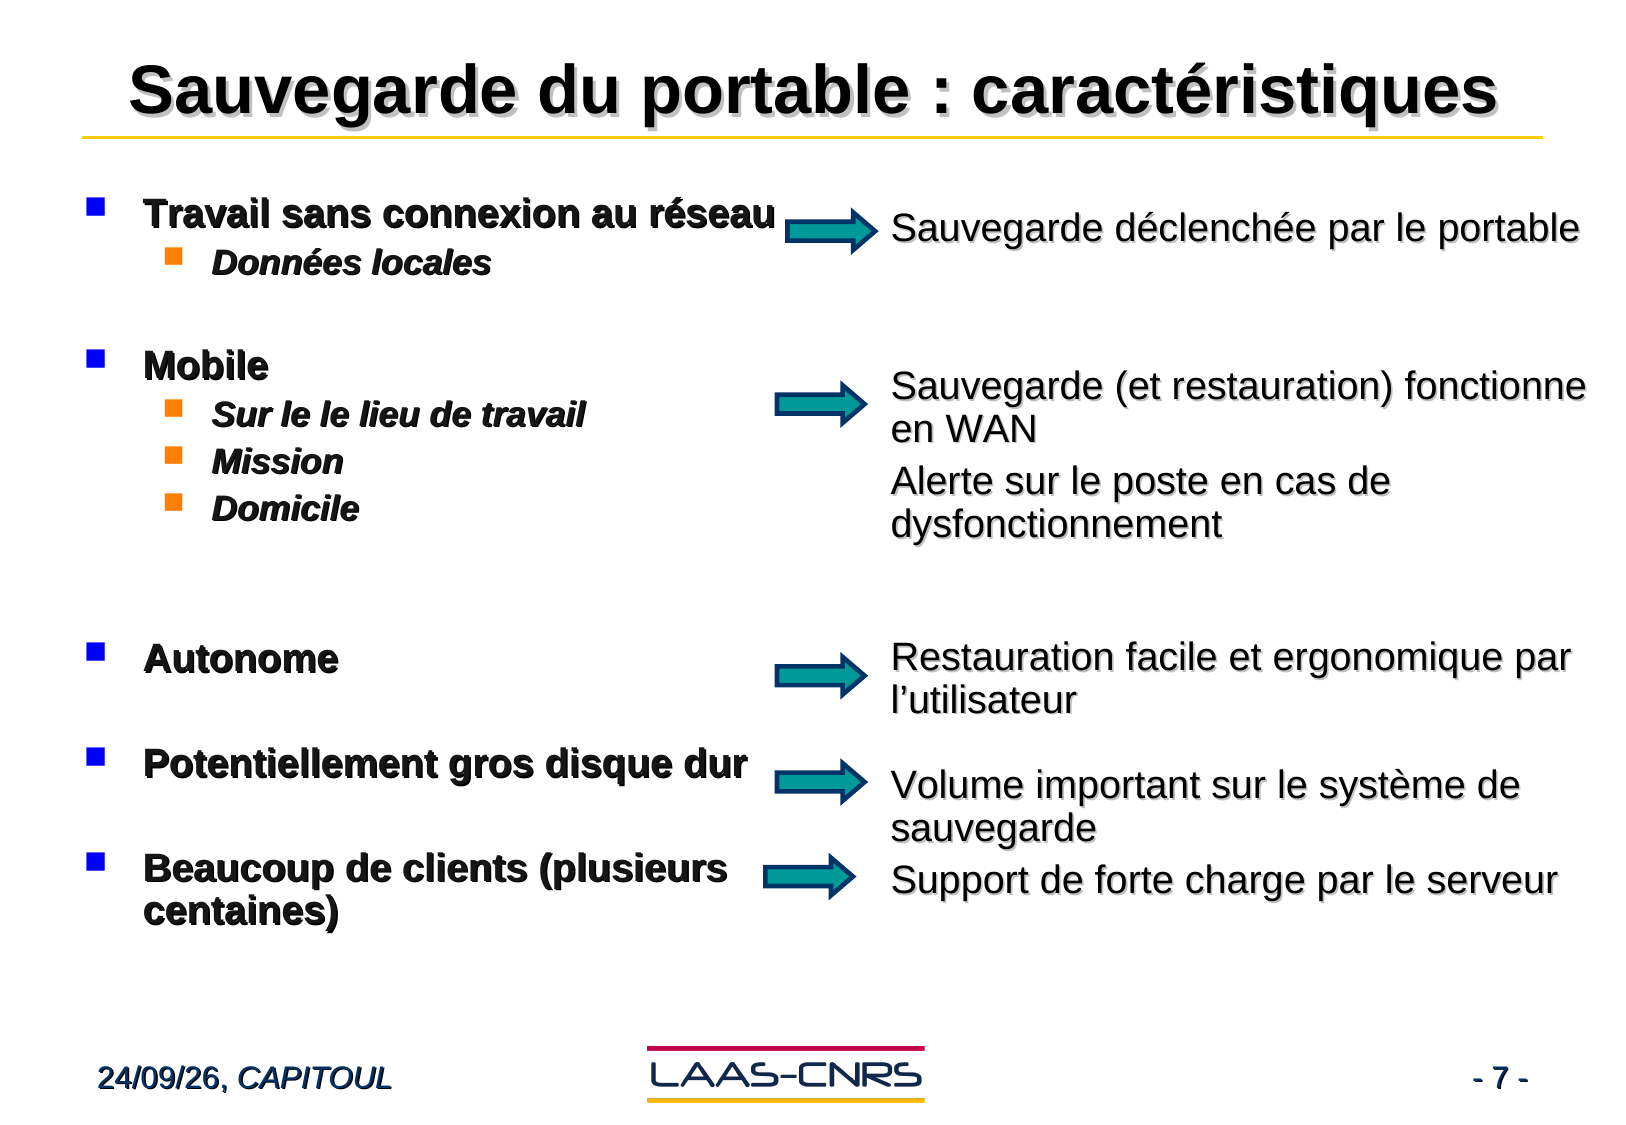

# Sauvegarde du portable : caractéristiques
Travail sans connexion au réseau
Données locales
Mobile
Sur le le lieu de travail
Mission
Domicile
Autonome
Potentiellement gros disque dur
Beaucoup de clients (plusieurs centaines)
Sauvegarde déclenchée par le portable
Sauvegarde (et restauration) fonctionne en WAN
Alerte sur le poste en cas de dysfonctionnement
Restauration facile et ergonomique par l’utilisateur
Volume important sur le système de sauvegarde
Support de forte charge par le serveur
 , CAPITOUL